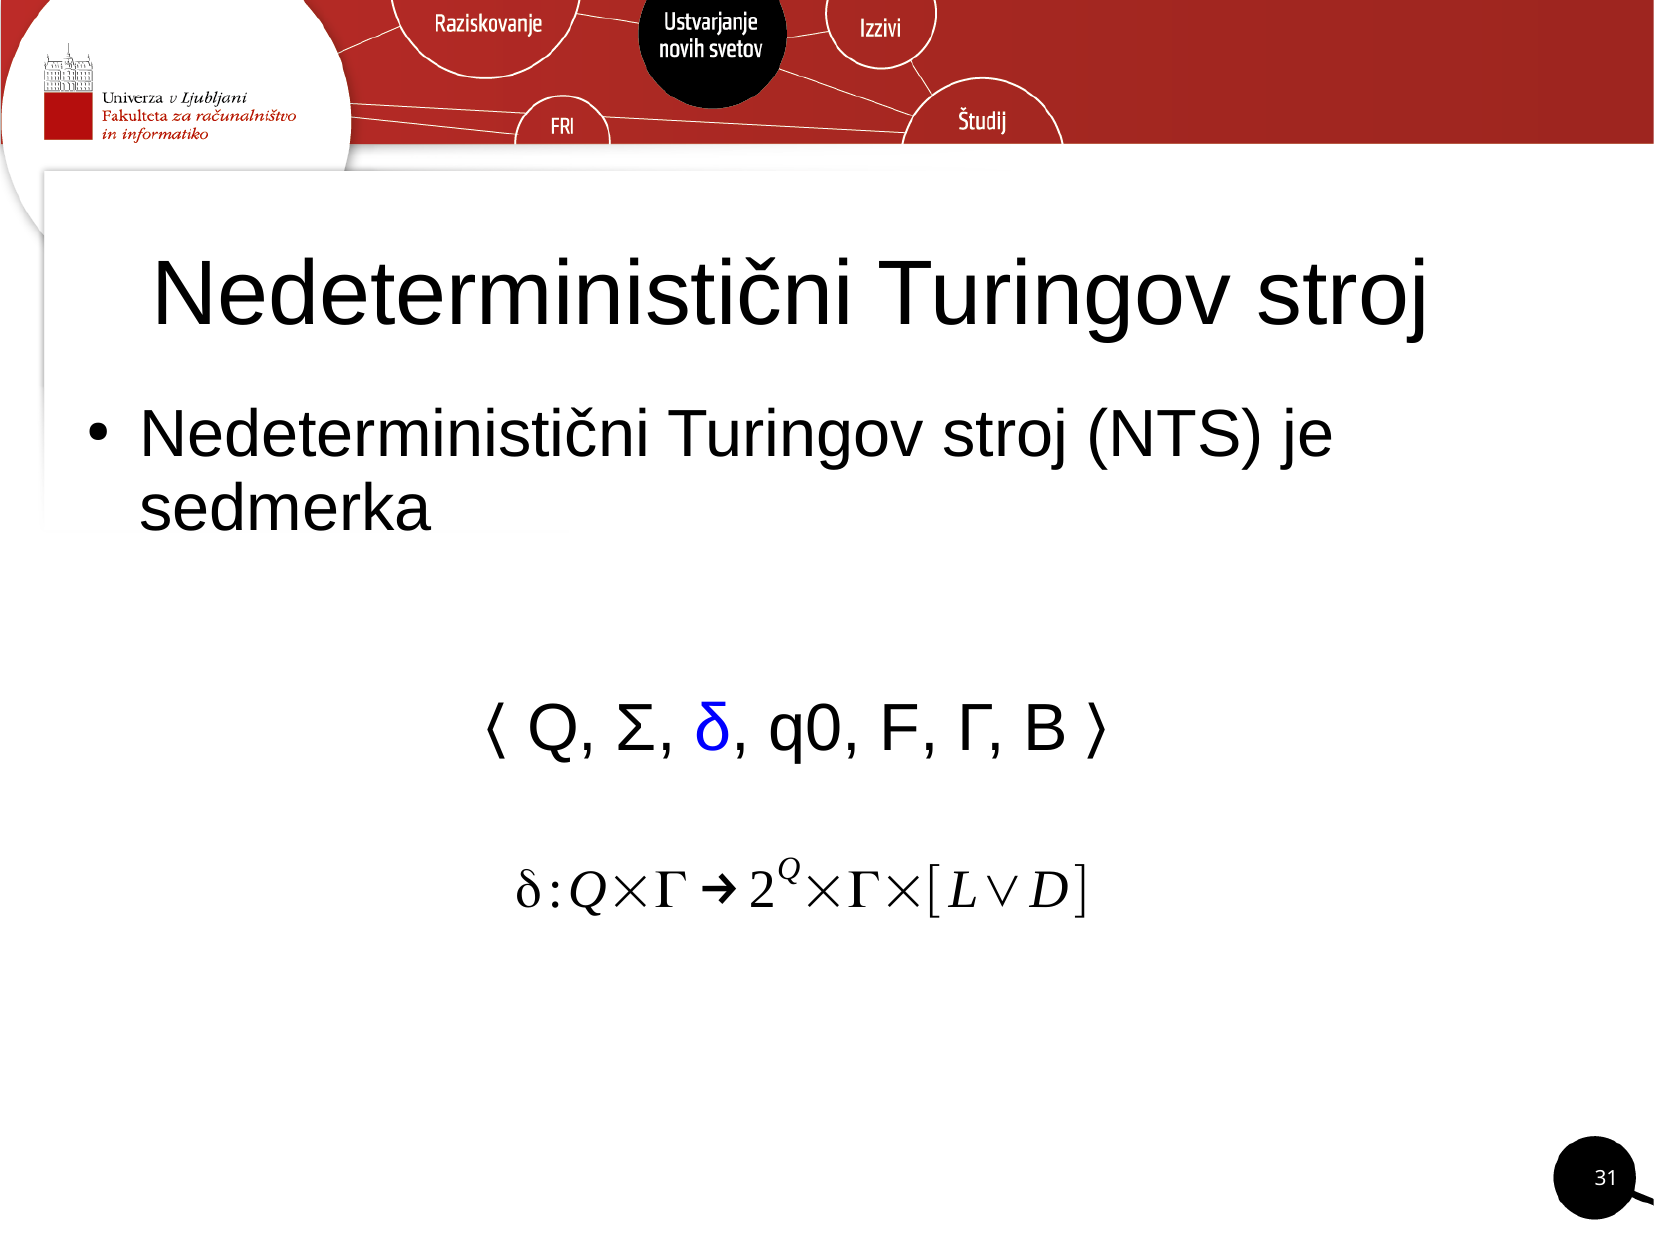

# Nedeterministični Turingov stroj
Nedeterministični Turingov stroj (NTS) je sedmerka
〈Q, Σ, δ, q0, F, Γ, B〉